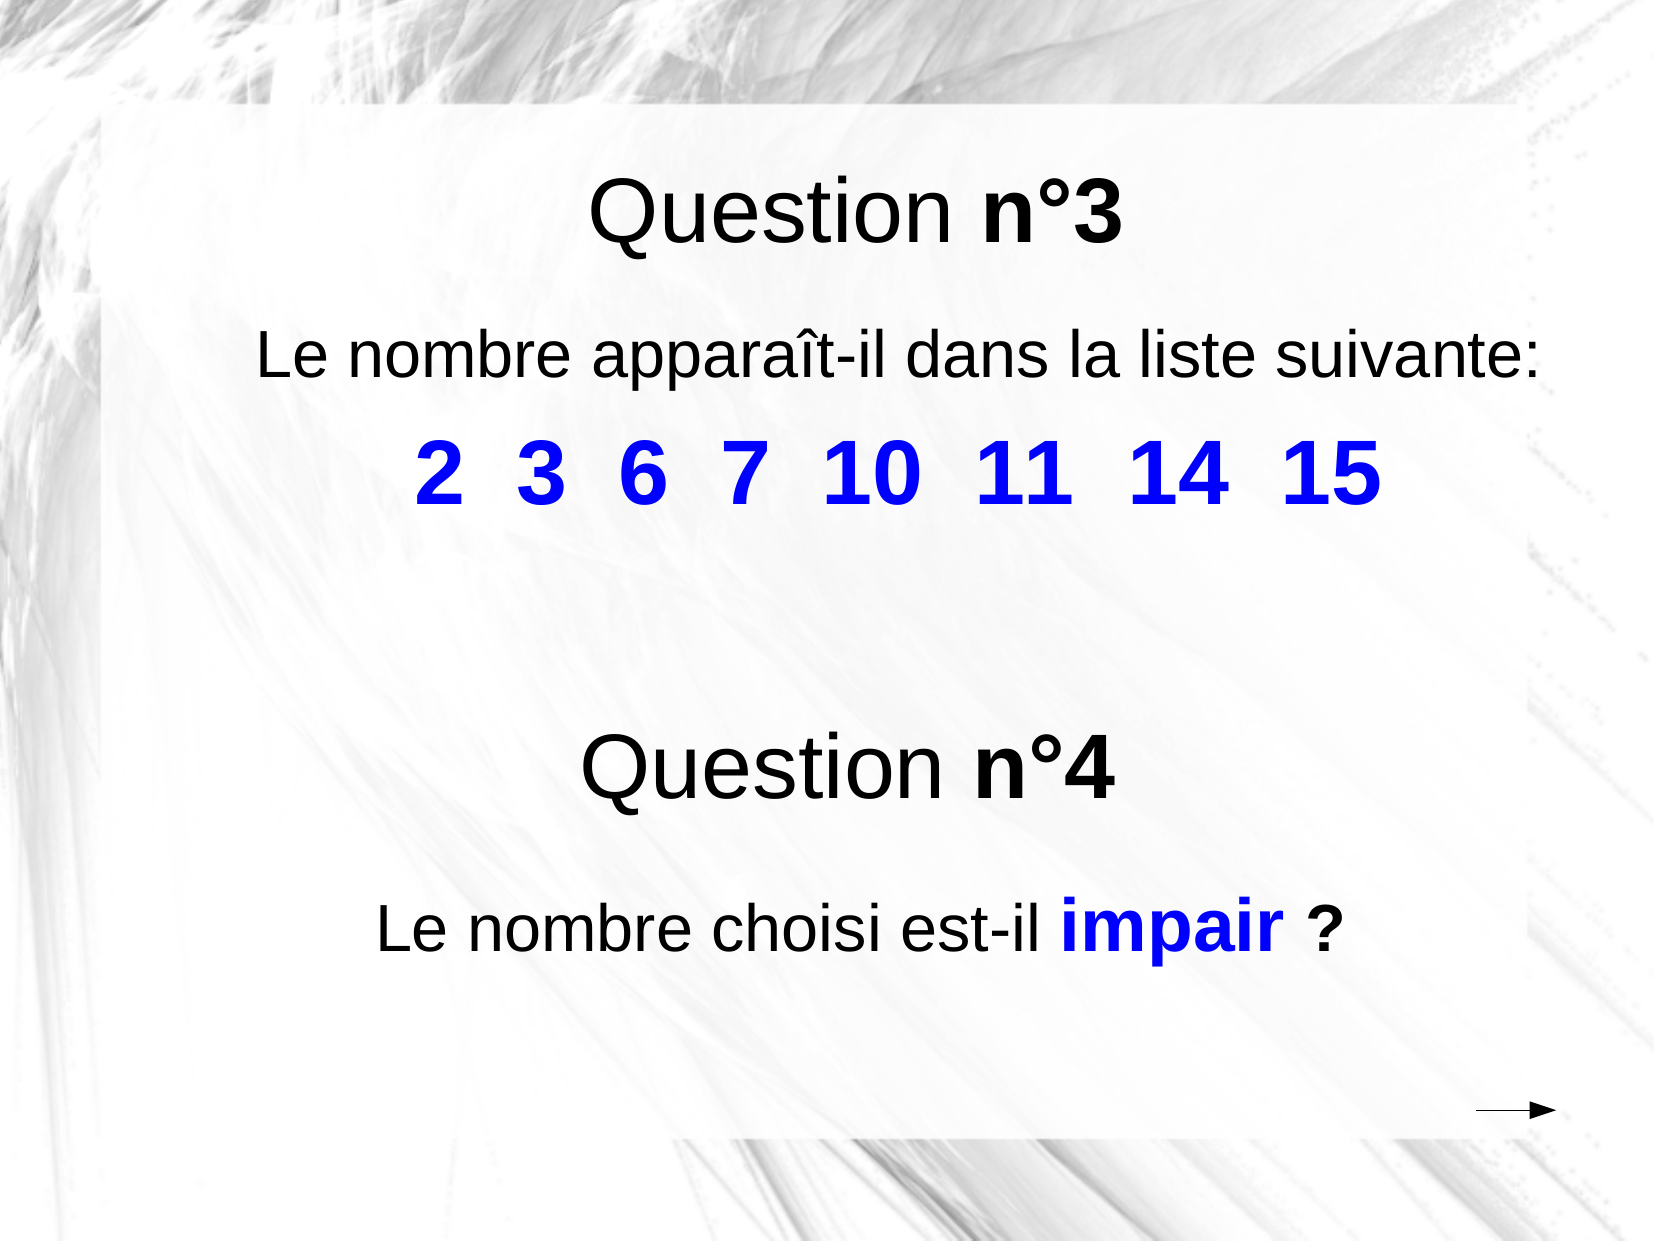

Question n°3
Le nombre apparaît-il dans la liste suivante:
2 3 6 7 10 11 14 15
# Question n°4
Le nombre choisi est-il impair ?